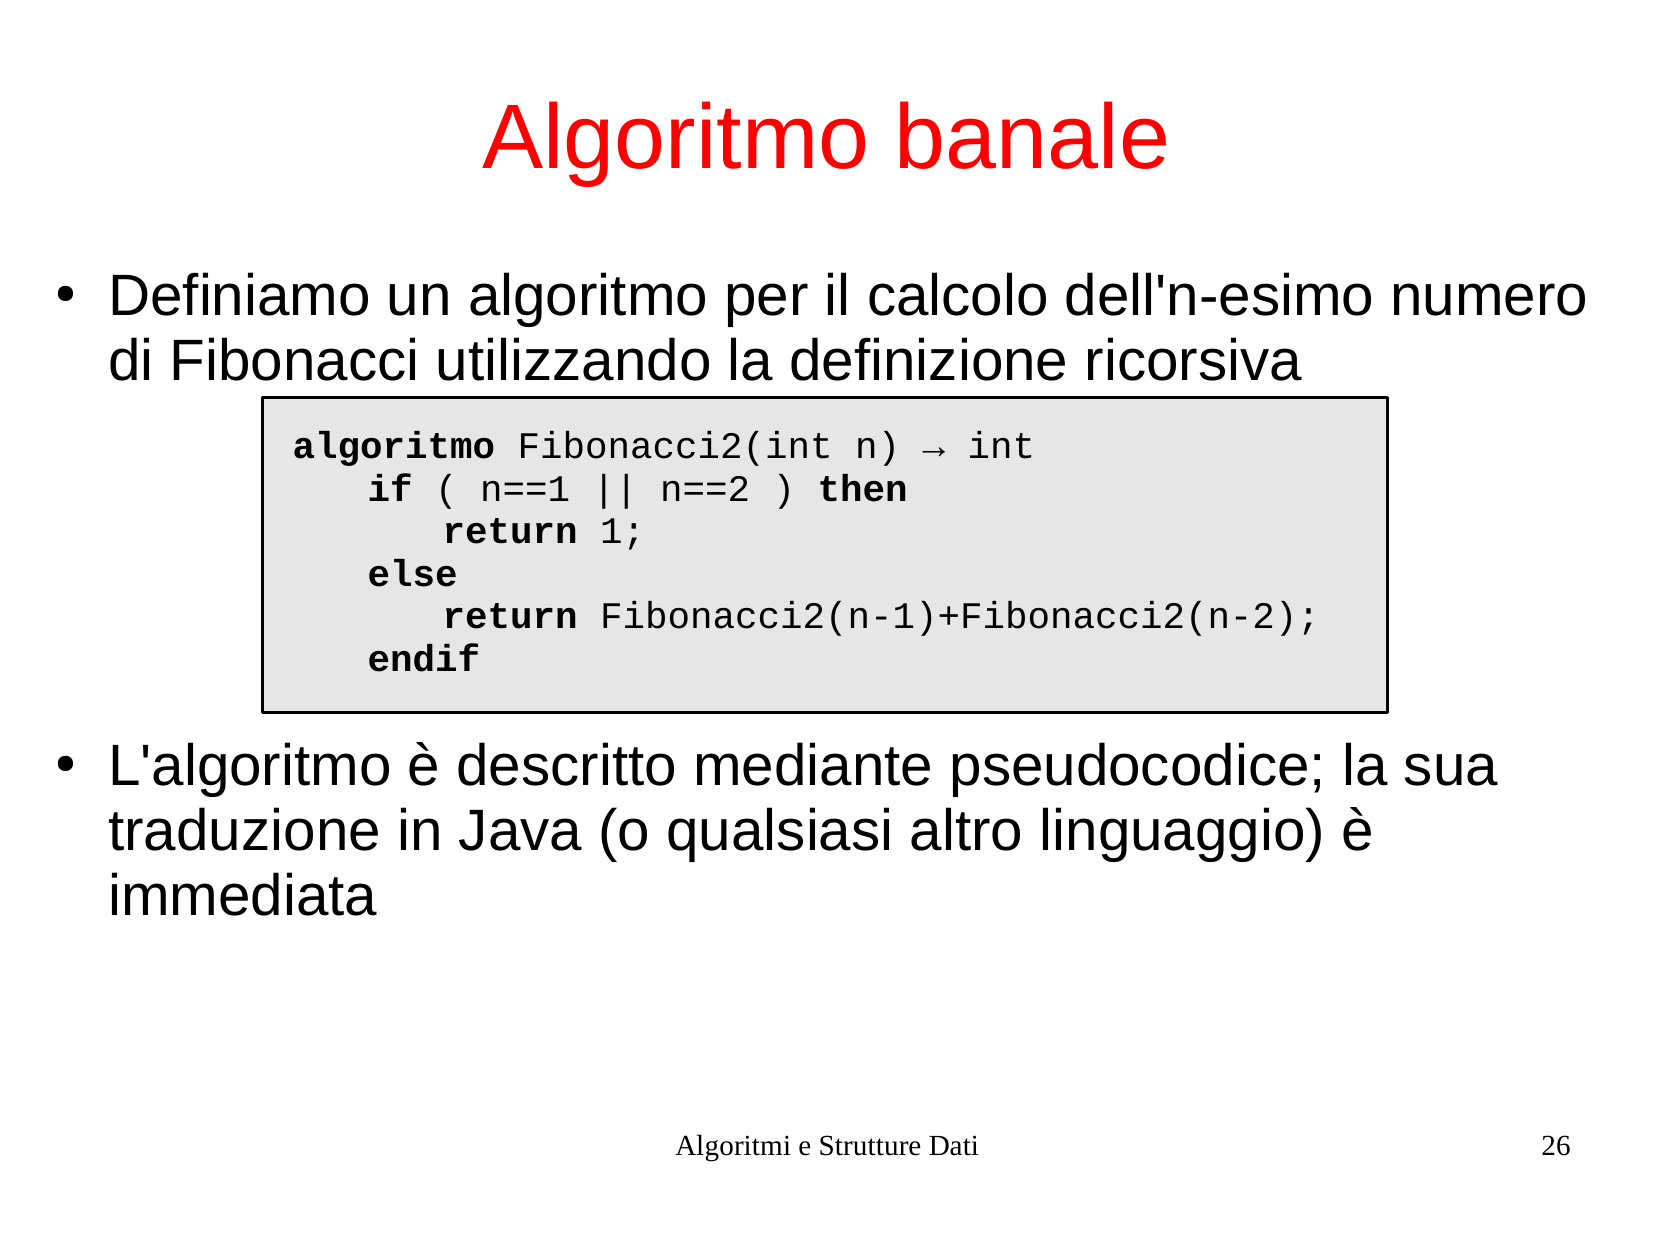

# Algoritmo banale
Definiamo un algoritmo per il calcolo dell'n-esimo numero di Fibonacci utilizzando la definizione ricorsiva
L'algoritmo è descritto mediante pseudocodice; la sua traduzione in Java (o qualsiasi altro linguaggio) è immediata
algoritmo Fibonacci2(int n) → int
	if ( n==1 || n==2 ) then
		return 1;
	else
		return Fibonacci2(n-1)+Fibonacci2(n-2);
	endif
Algoritmi e Strutture Dati
26